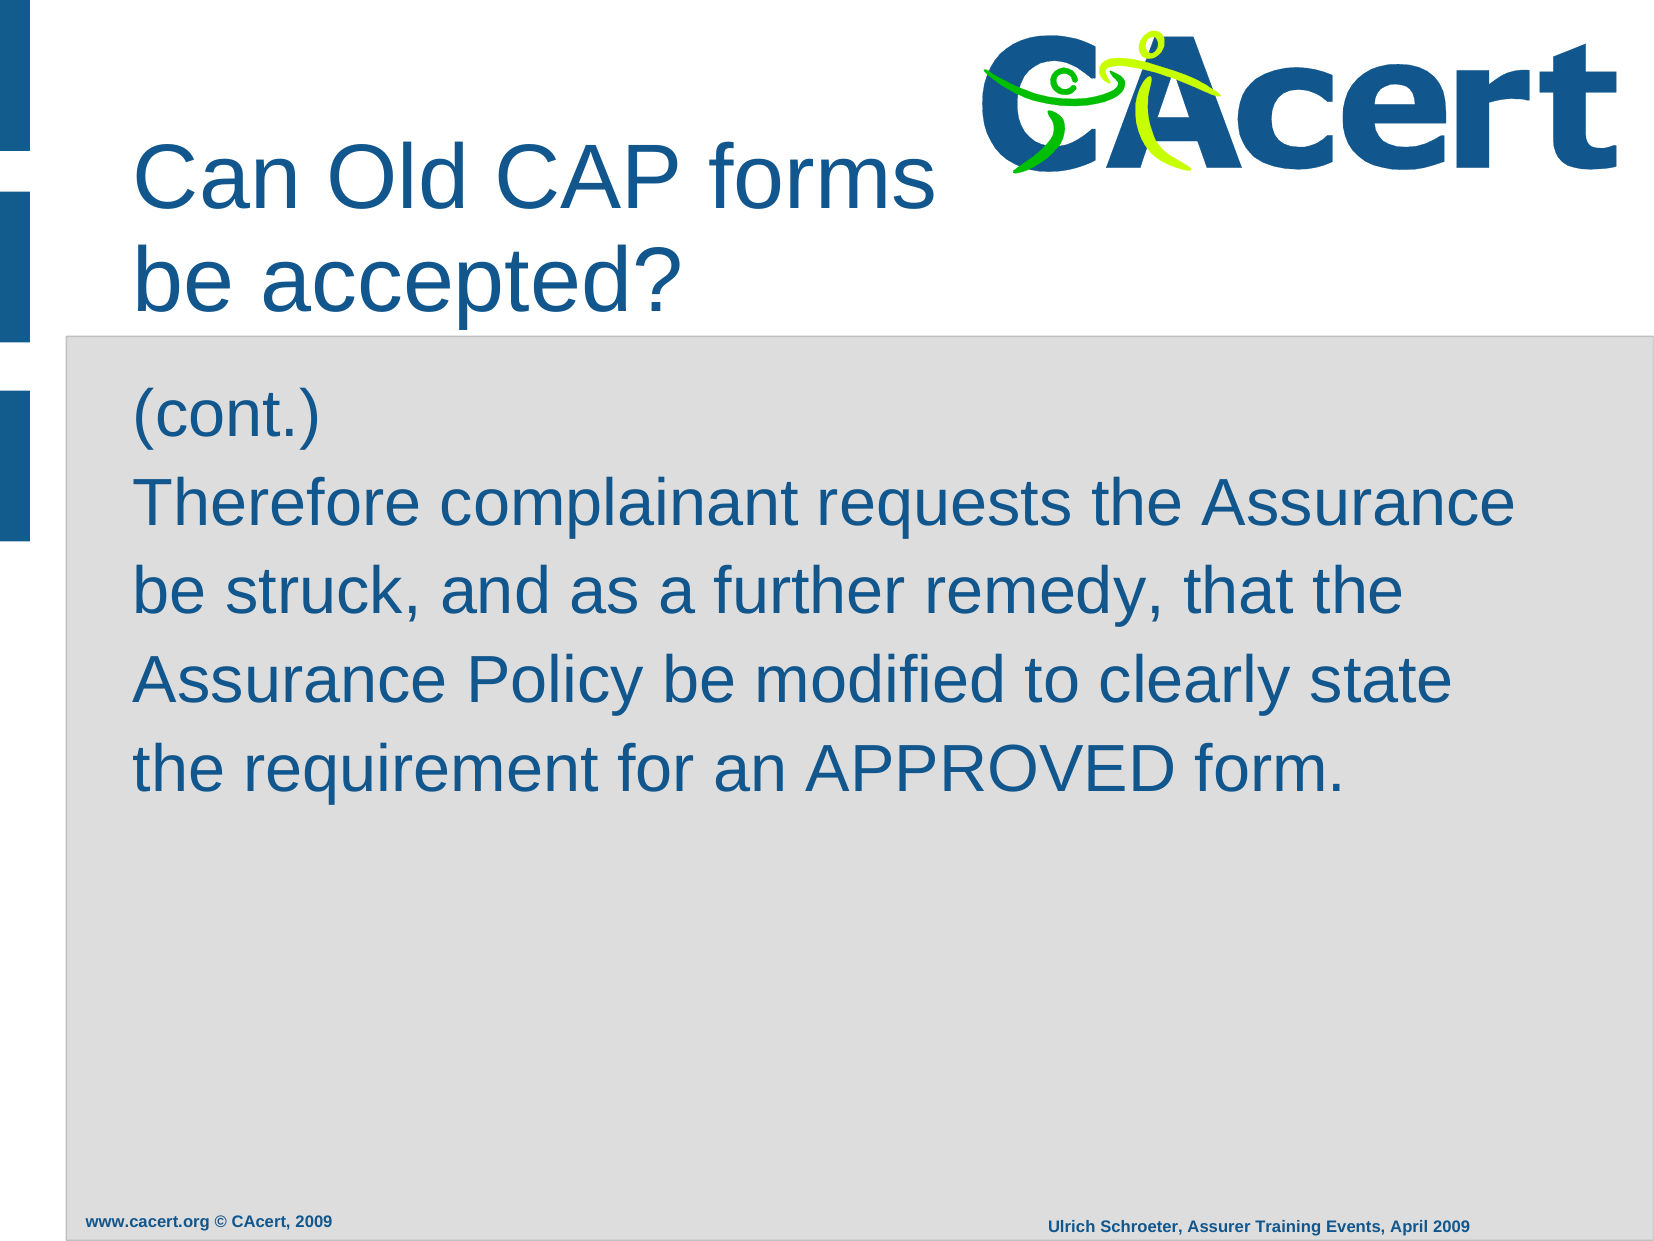

Can Old CAP forms
be accepted?
(cont.)
Therefore complainant requests the Assurance
be struck, and as a further remedy, that the
Assurance Policy be modified to clearly state
the requirement for an APPROVED form.